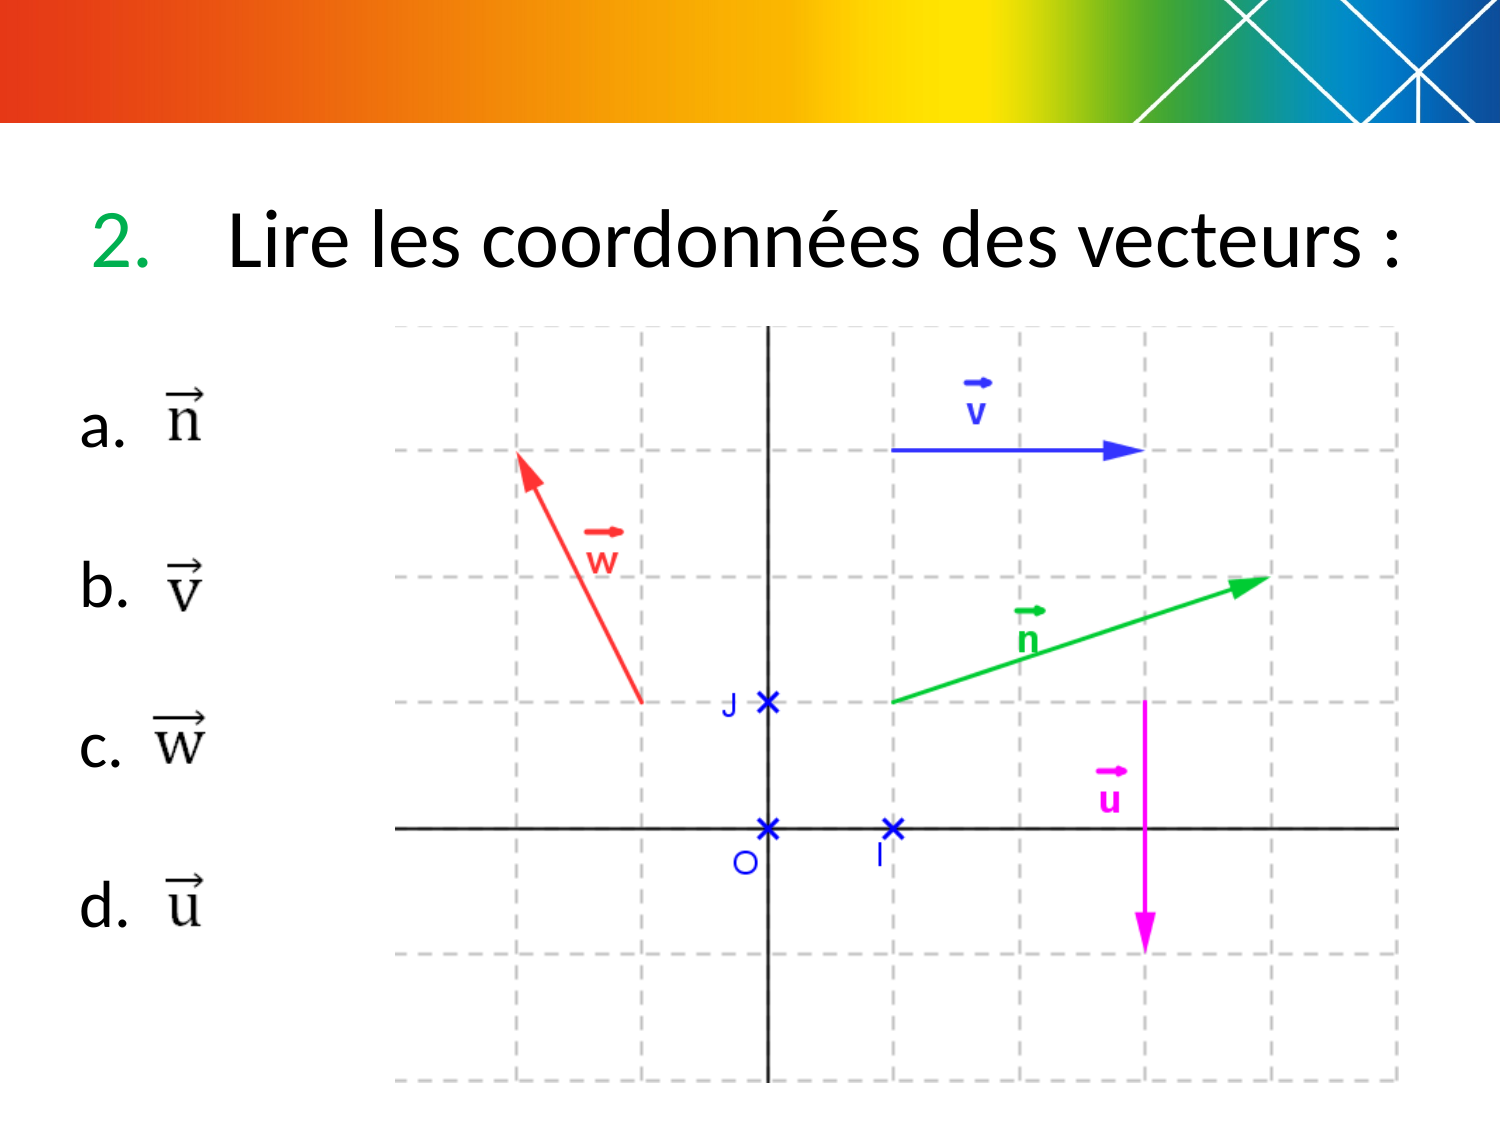

# Lire les coordonnées des vecteurs :
a.
b.
c.
d.